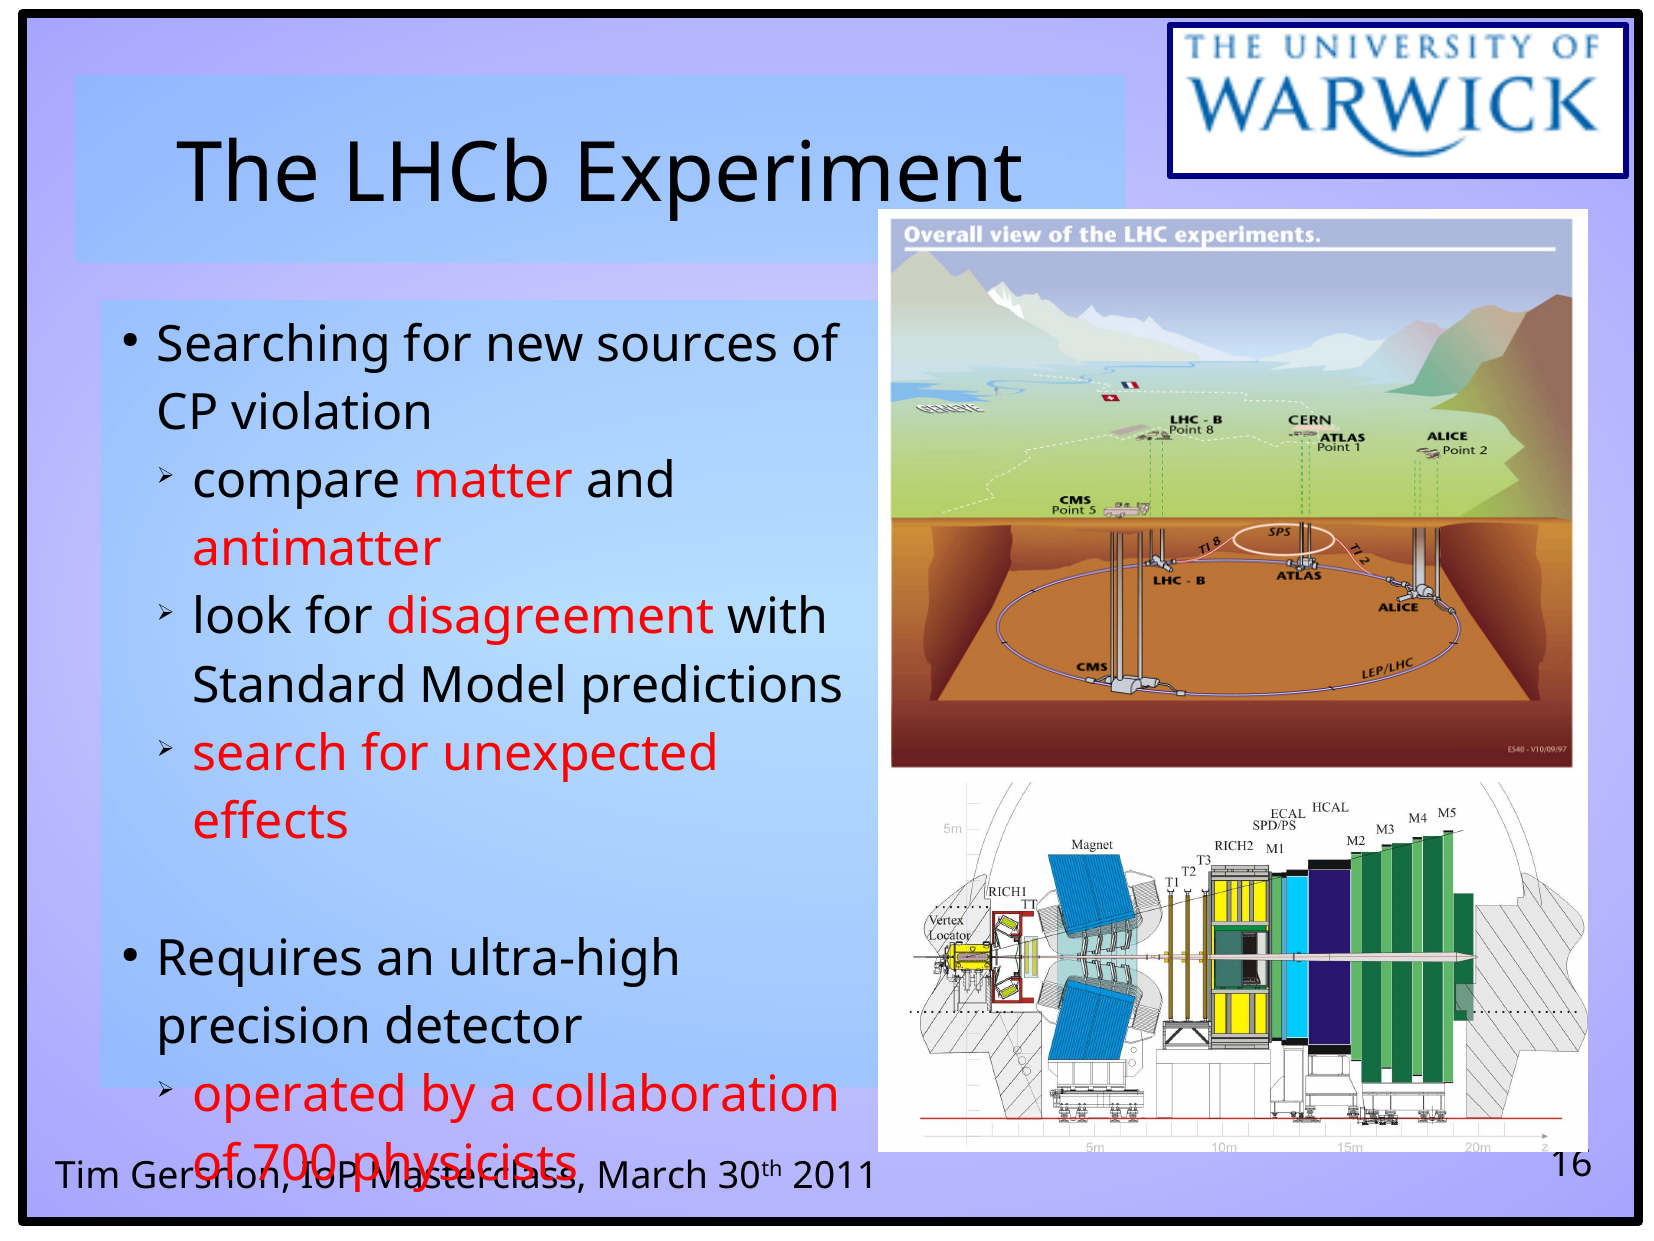

The LHCb Experiment
Searching for new sources of CP violation
compare matter and antimatter
look for disagreement with Standard Model predictions
search for unexpected effects
Requires an ultra-high precision detector
operated by a collaboration of 700 physicists
Tim Gershon, IoP Masterclass, March 30th 2011